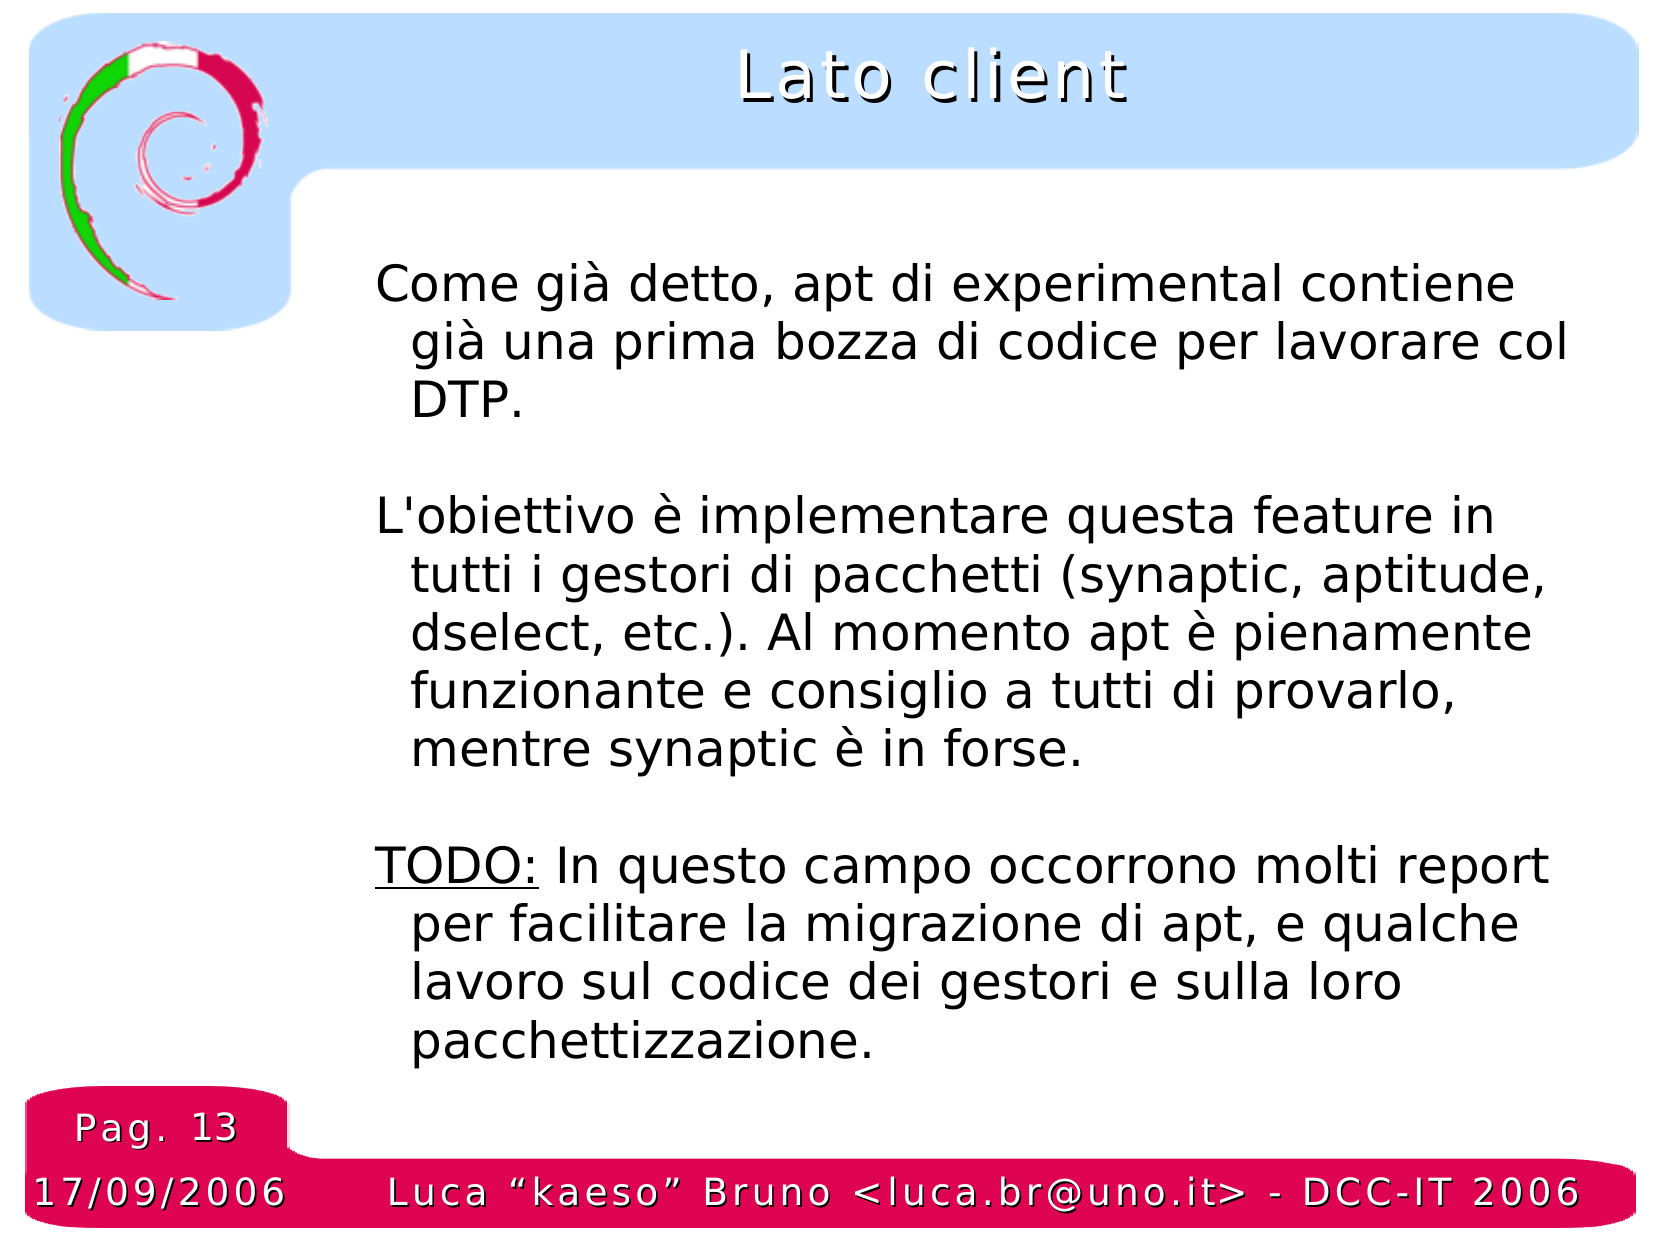

Lato client
Come già detto, apt di experimental contiene già una prima bozza di codice per lavorare col DTP.
L'obiettivo è implementare questa feature in tutti i gestori di pacchetti (synaptic, aptitude, dselect, etc.). Al momento apt è pienamente funzionante e consiglio a tutti di provarlo, mentre synaptic è in forse.
TODO: In questo campo occorrono molti report per facilitare la migrazione di apt, e qualche lavoro sul codice dei gestori e sulla loro pacchettizzazione.
Pag.
17/09/2006
Luca “kaeso” Bruno <luca.br@uno.it> - DCC-IT 2006